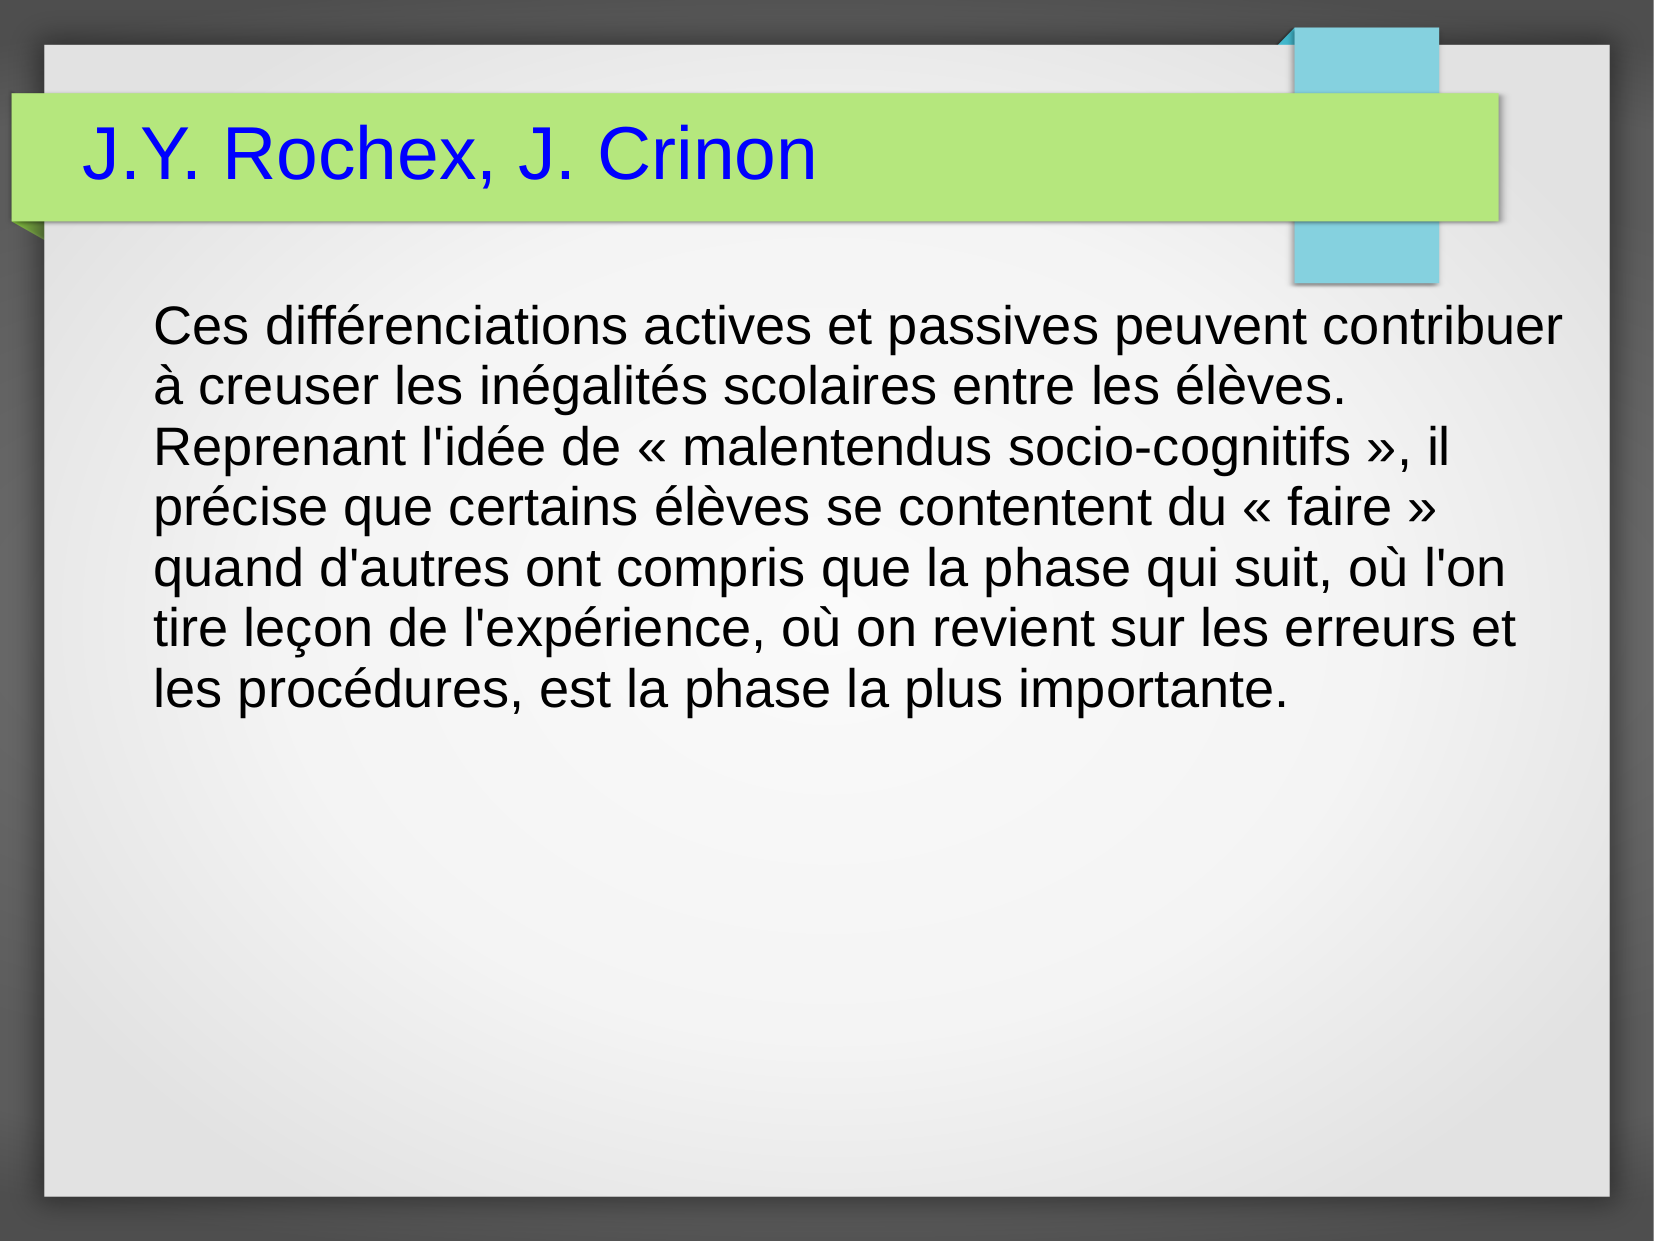

# J.Y. Rochex, J. Crinon
Ces différenciations actives et passives peuvent contribuer à creuser les inégalités scolaires entre les élèves. Reprenant l'idée de « malentendus socio-cognitifs », il précise que certains élèves se contentent du « faire » quand d'autres ont compris que la phase qui suit, où l'on tire leçon de l'expérience, où on revient sur les erreurs et les procédures, est la phase la plus importante.